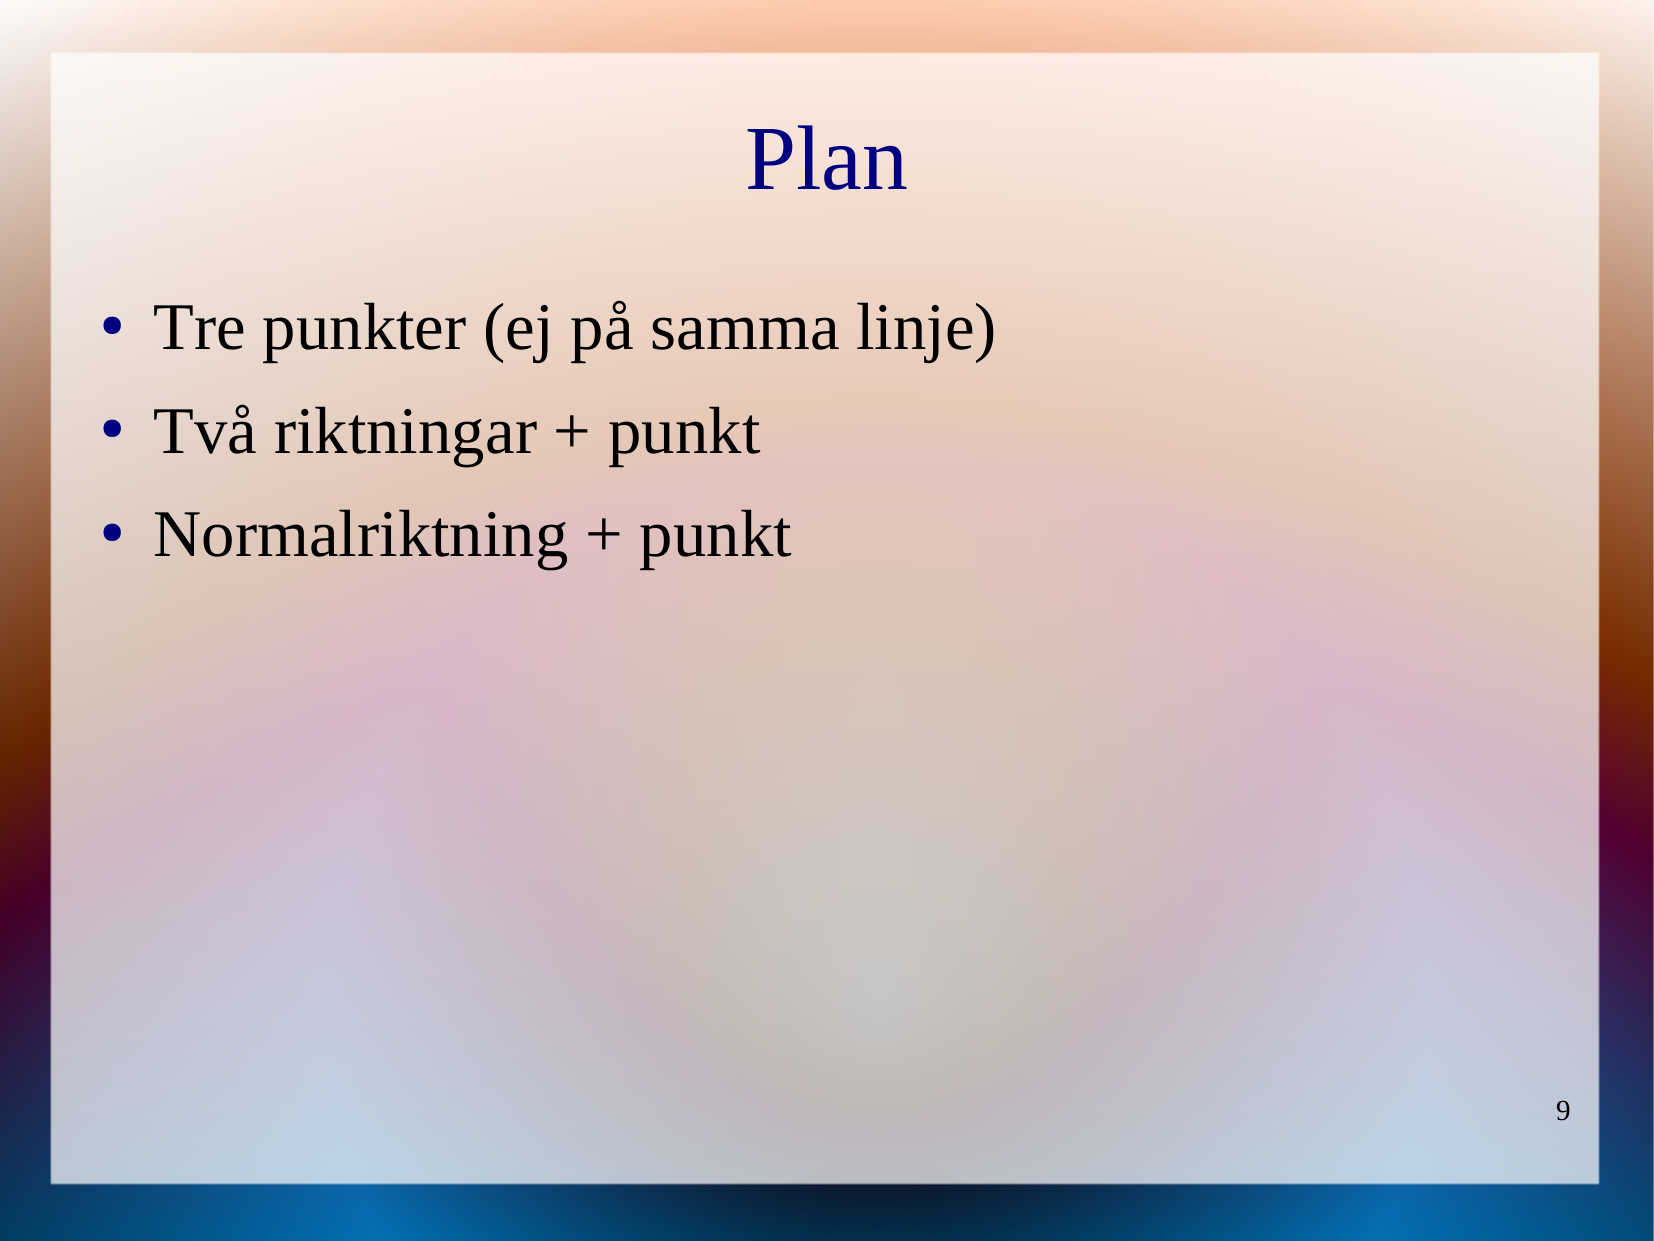

# Plan
Tre punkter (ej på samma linje)
Två riktningar + punkt
Normalriktning + punkt
9